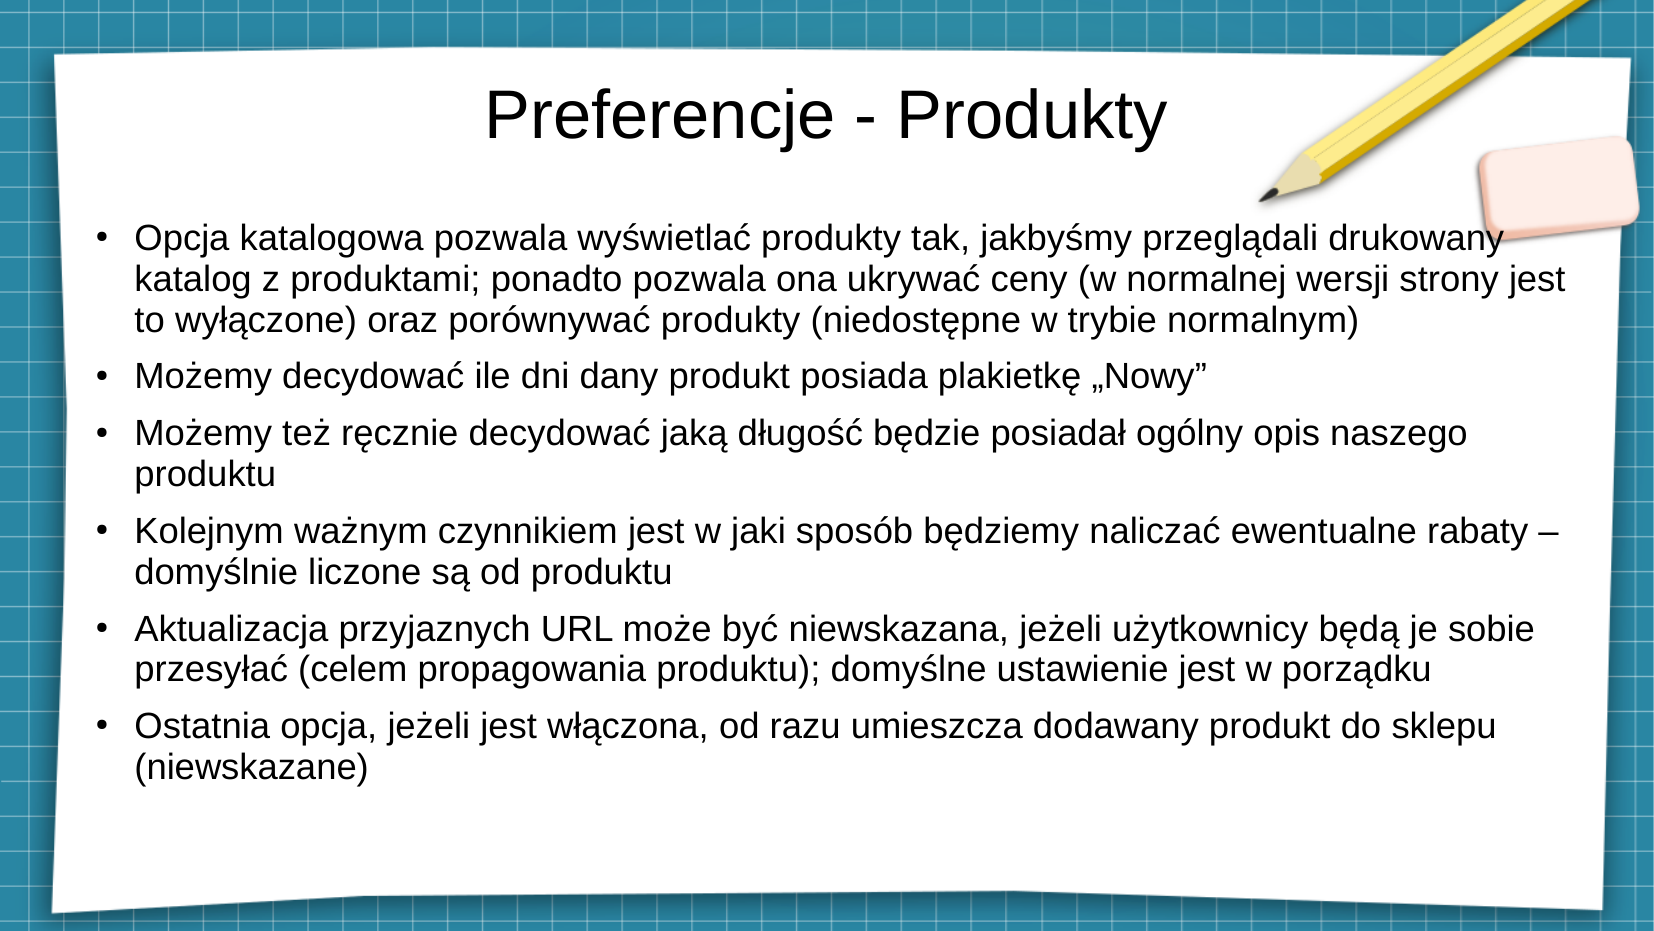

# Preferencje - Produkty
Opcja katalogowa pozwala wyświetlać produkty tak, jakbyśmy przeglądali drukowany katalog z produktami; ponadto pozwala ona ukrywać ceny (w normalnej wersji strony jest to wyłączone) oraz porównywać produkty (niedostępne w trybie normalnym)
Możemy decydować ile dni dany produkt posiada plakietkę „Nowy”
Możemy też ręcznie decydować jaką długość będzie posiadał ogólny opis naszego produktu
Kolejnym ważnym czynnikiem jest w jaki sposób będziemy naliczać ewentualne rabaty – domyślnie liczone są od produktu
Aktualizacja przyjaznych URL może być niewskazana, jeżeli użytkownicy będą je sobie przesyłać (celem propagowania produktu); domyślne ustawienie jest w porządku
Ostatnia opcja, jeżeli jest włączona, od razu umieszcza dodawany produkt do sklepu (niewskazane)